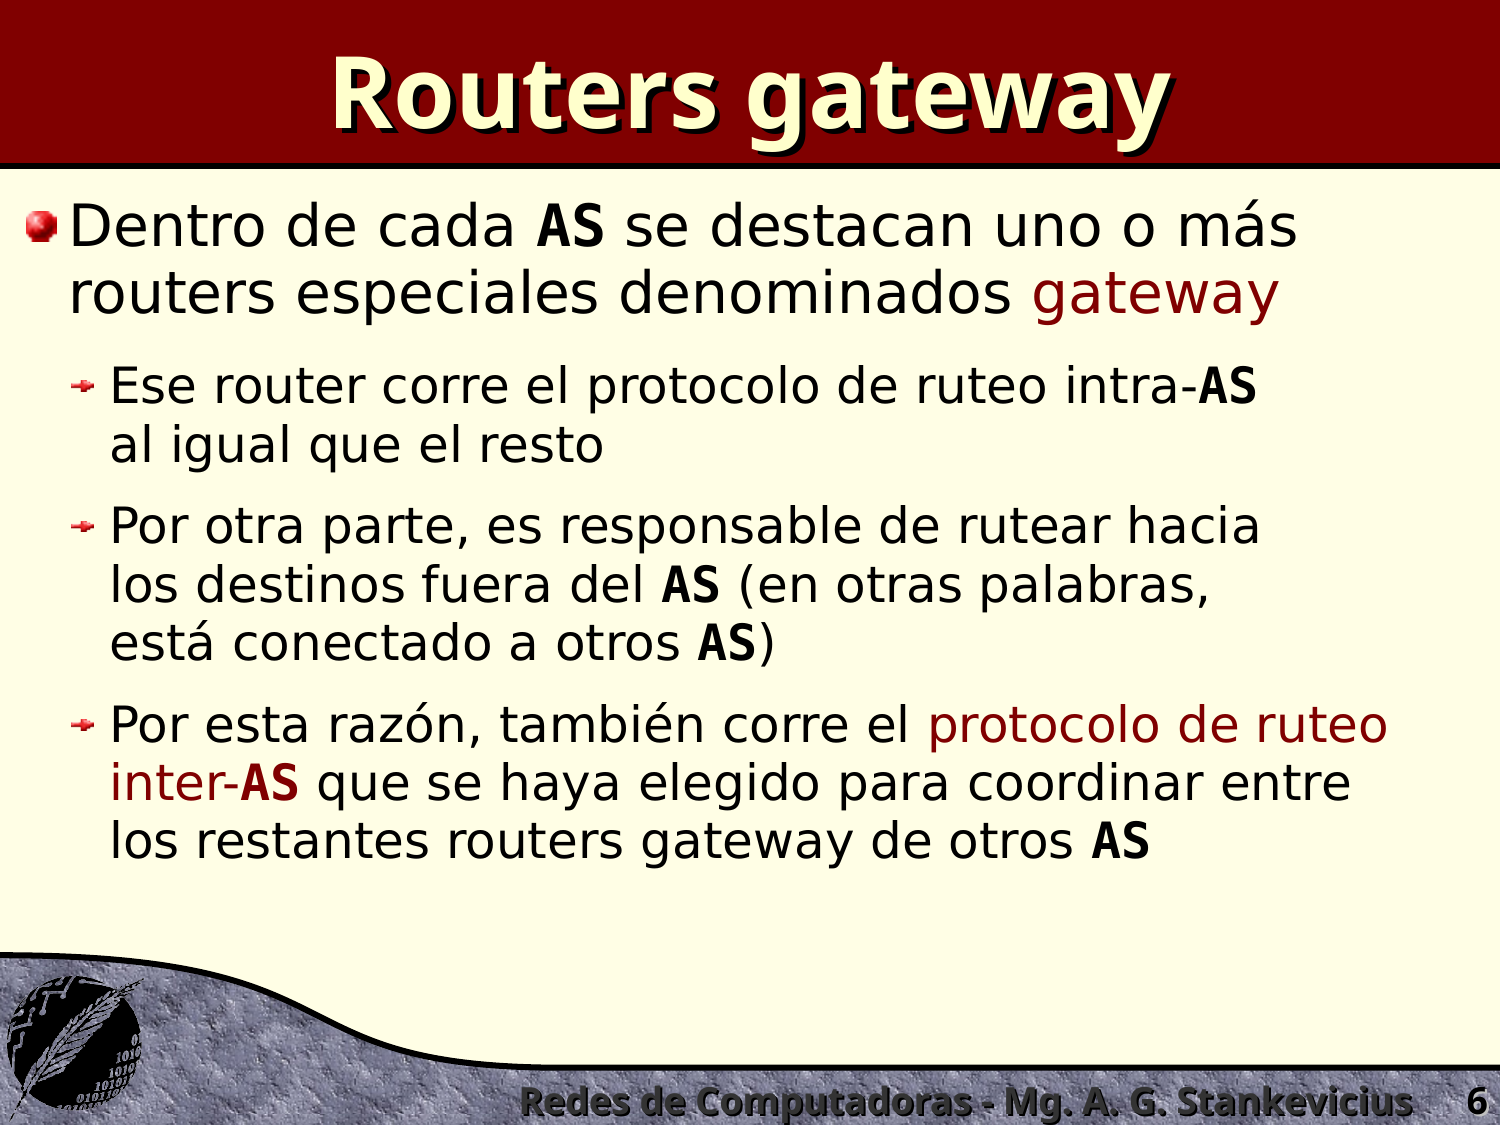

# Routers gateway
Dentro de cada AS se destacan uno o más routers especiales denominados gateway
Ese router corre el protocolo de ruteo intra-AS
al igual que el resto
Por otra parte, es responsable de rutear hacia
los destinos fuera del AS (en otras palabras,
está conectado a otros AS)
Por esta razón, también corre el protocolo de ruteo inter-AS que se haya elegido para coordinar entre
los restantes routers gateway de otros AS
6